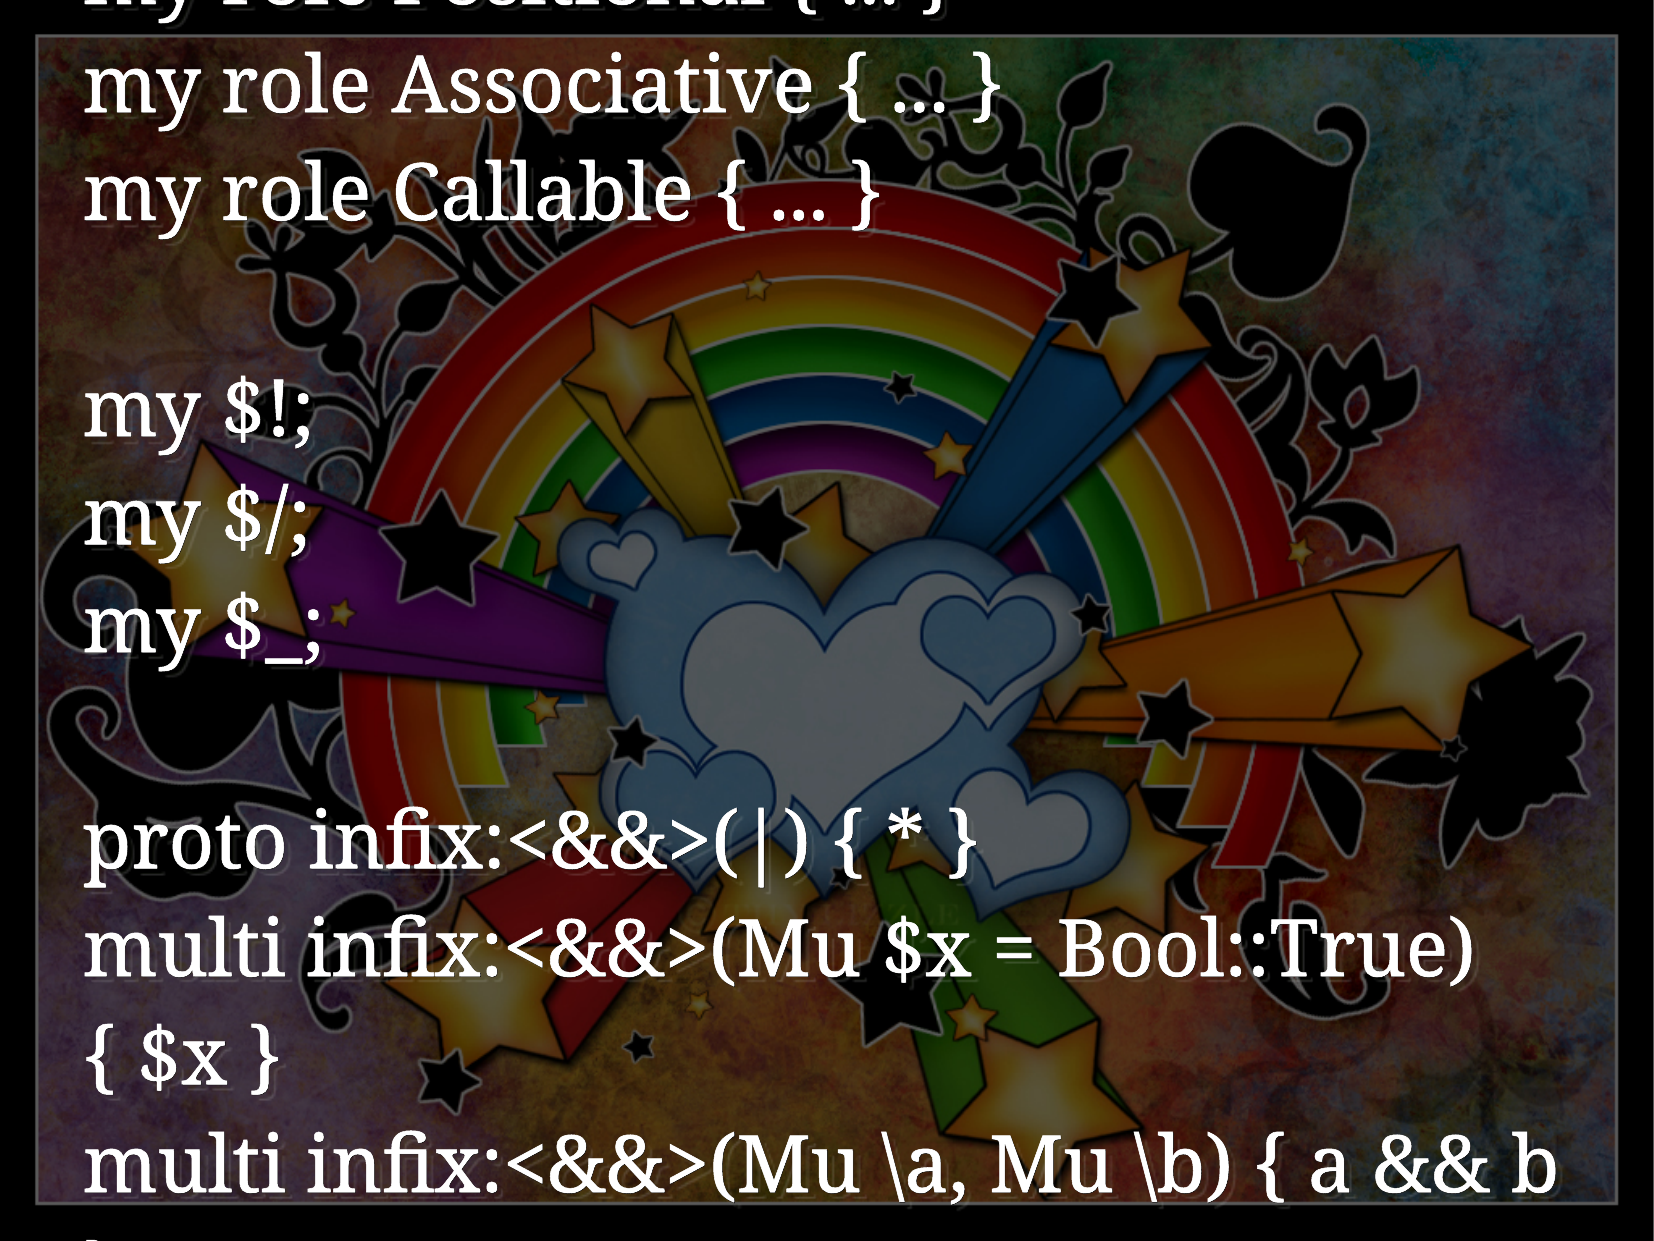

my role Positional { ... }
my role Associative { ... }
my role Callable { ... }
my $!;
my $/;
my $_;
proto infix:<&&>(|) { * }
multi infix:<&&>(Mu $x = Bool::True) { $x }
multi infix:<&&>(Mu \a, Mu \b) { a && b }
#